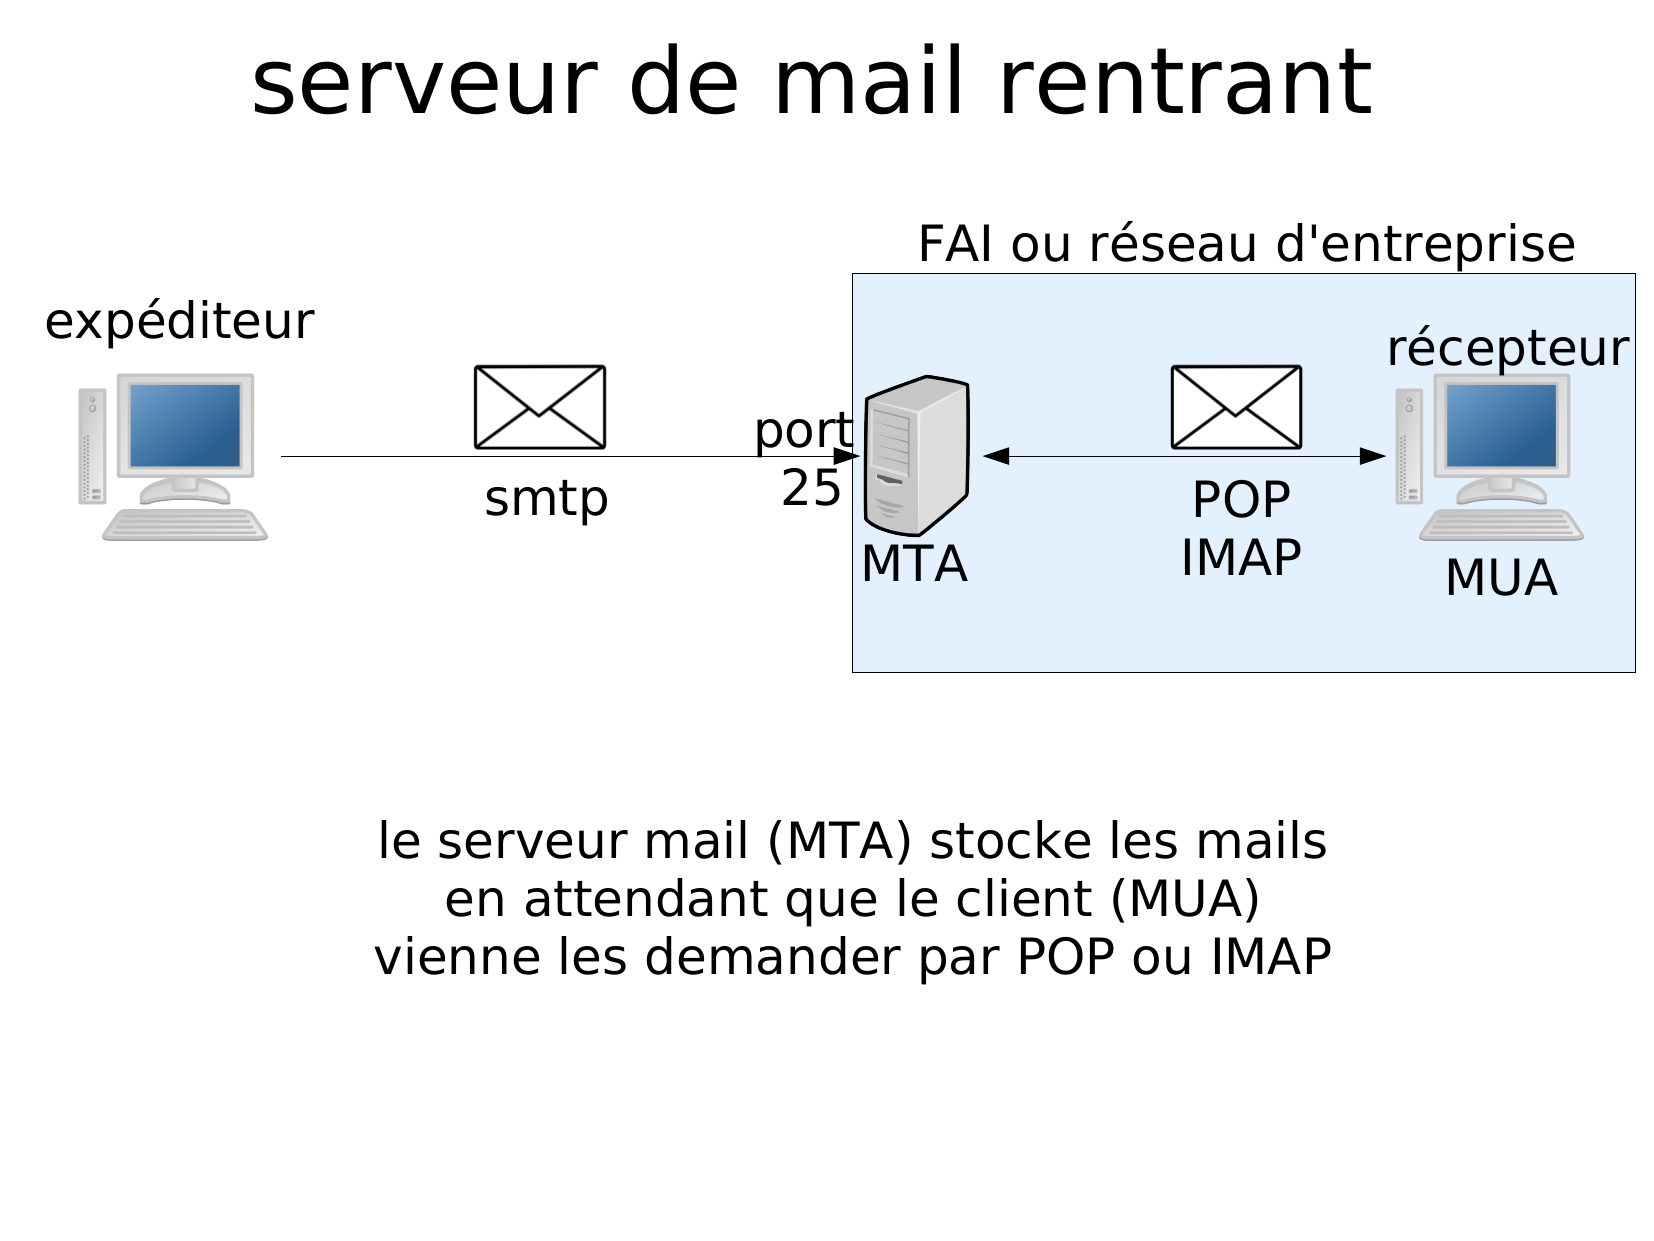

# serveur de mail rentrant
FAI ou réseau d'entreprise
expéditeur
récepteur
port
25
smtp
POP
IMAP
MTA
MUA
le serveur mail (MTA) stocke les mails en attendant que le client (MUA) vienne les demander par POP ou IMAP